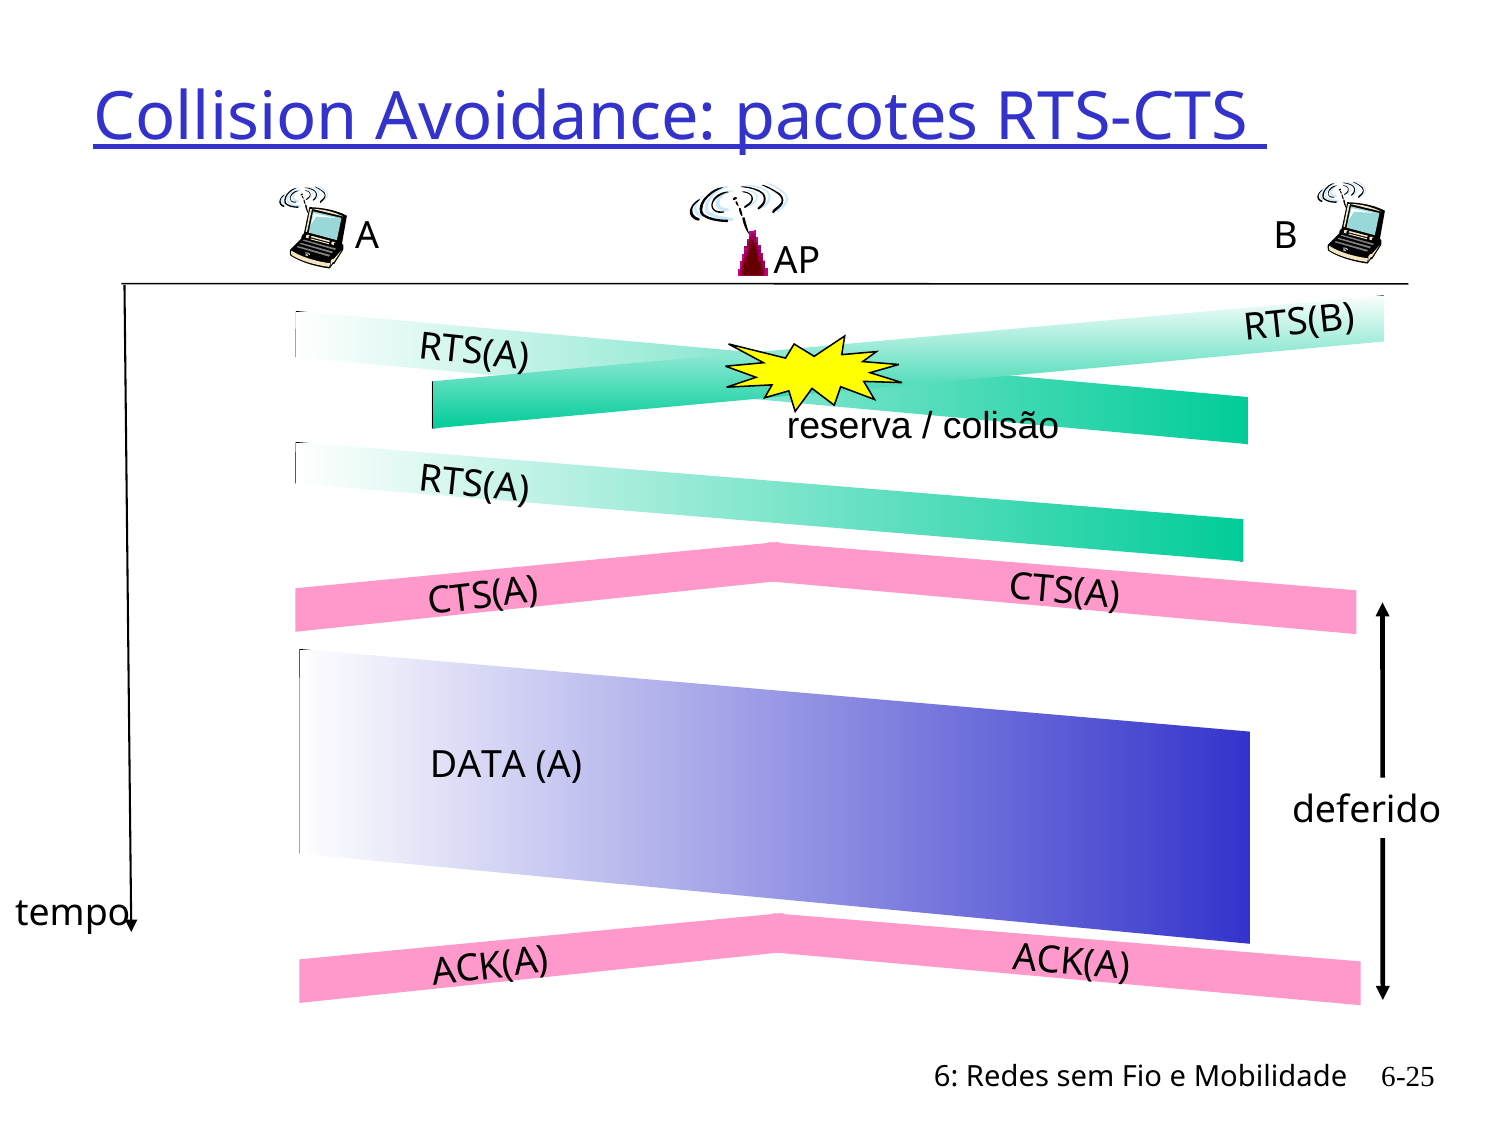

Collision Avoidance: pacotes RTS-CTS
B
A
AP
RTS(B)
RTS(A)
reserva / colisão
RTS(A)
CTS(A)
CTS(A)
DATA (A)
ACK(A)
ACK(A)
deferido
tempo
6: Redes sem Fio e Mobilidade